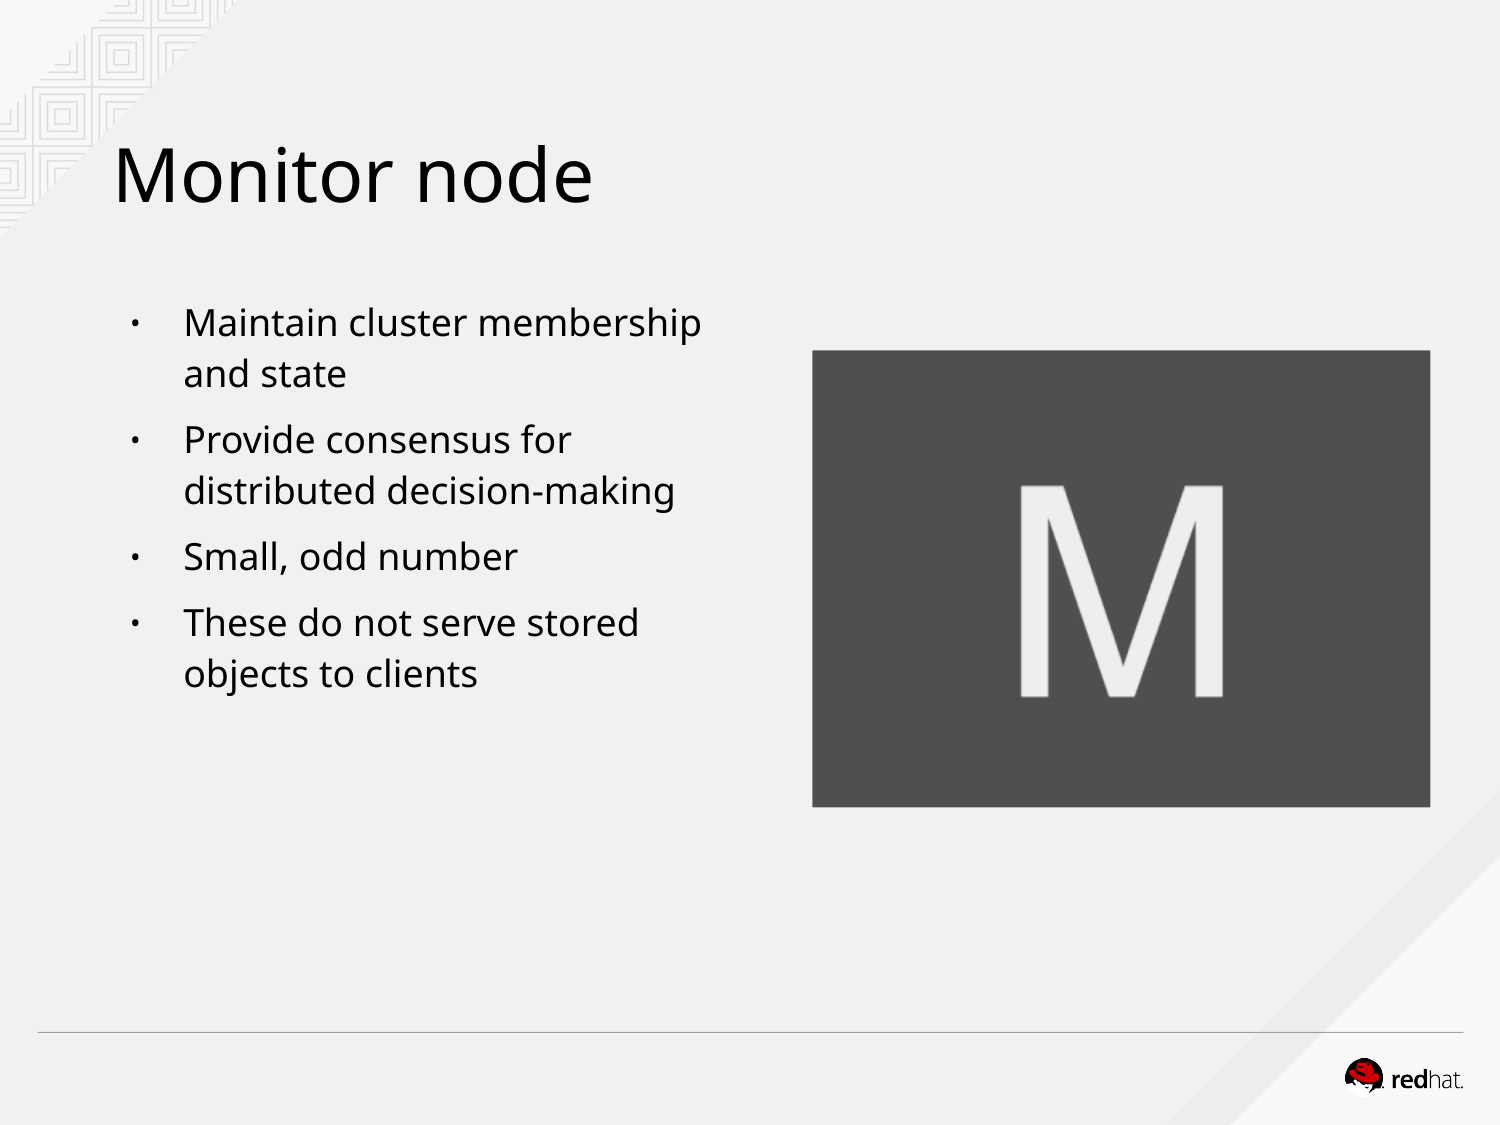

# Monitor node
Maintain cluster membership and state
Provide consensus for distributed decision-making
Small, odd number
These do not serve stored objects to clients